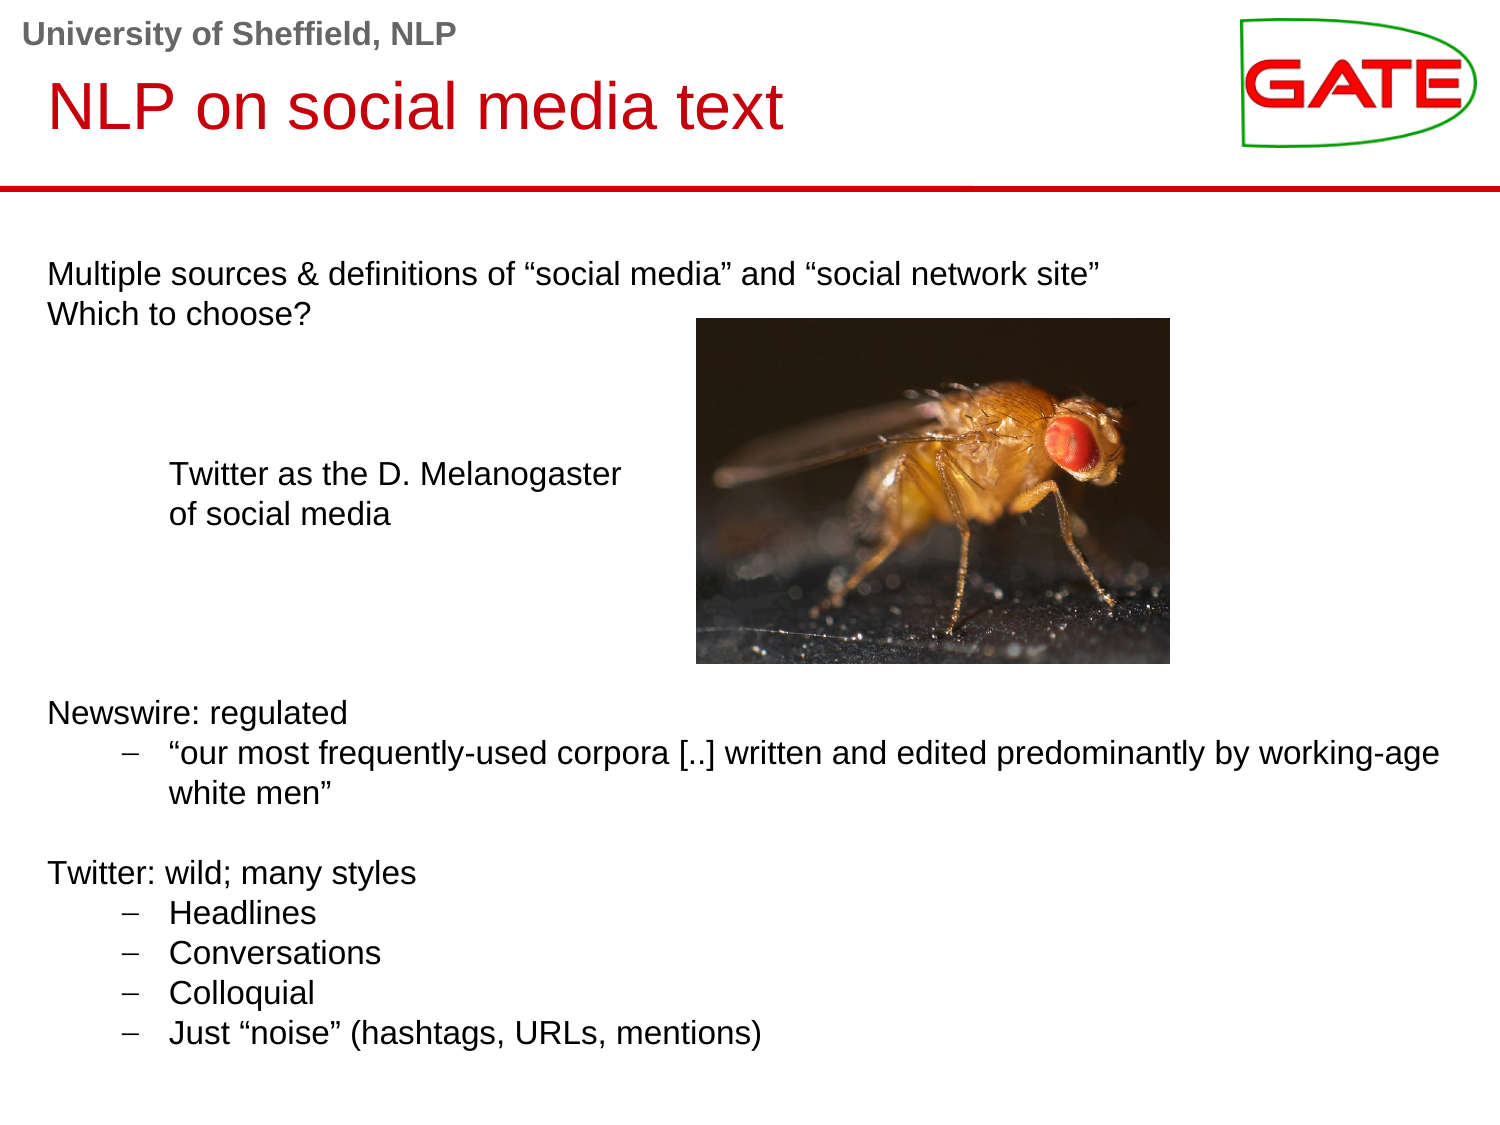

NLP on social media text
Multiple sources & definitions of “social media” and “social network site”
Which to choose?
Twitter as the D. Melanogaster
of social media
Newswire: regulated
“our most frequently-used corpora [..] written and edited predominantly by working-age white men”
Twitter: wild; many styles
Headlines
Conversations
Colloquial
Just “noise” (hashtags, URLs, mentions)
x